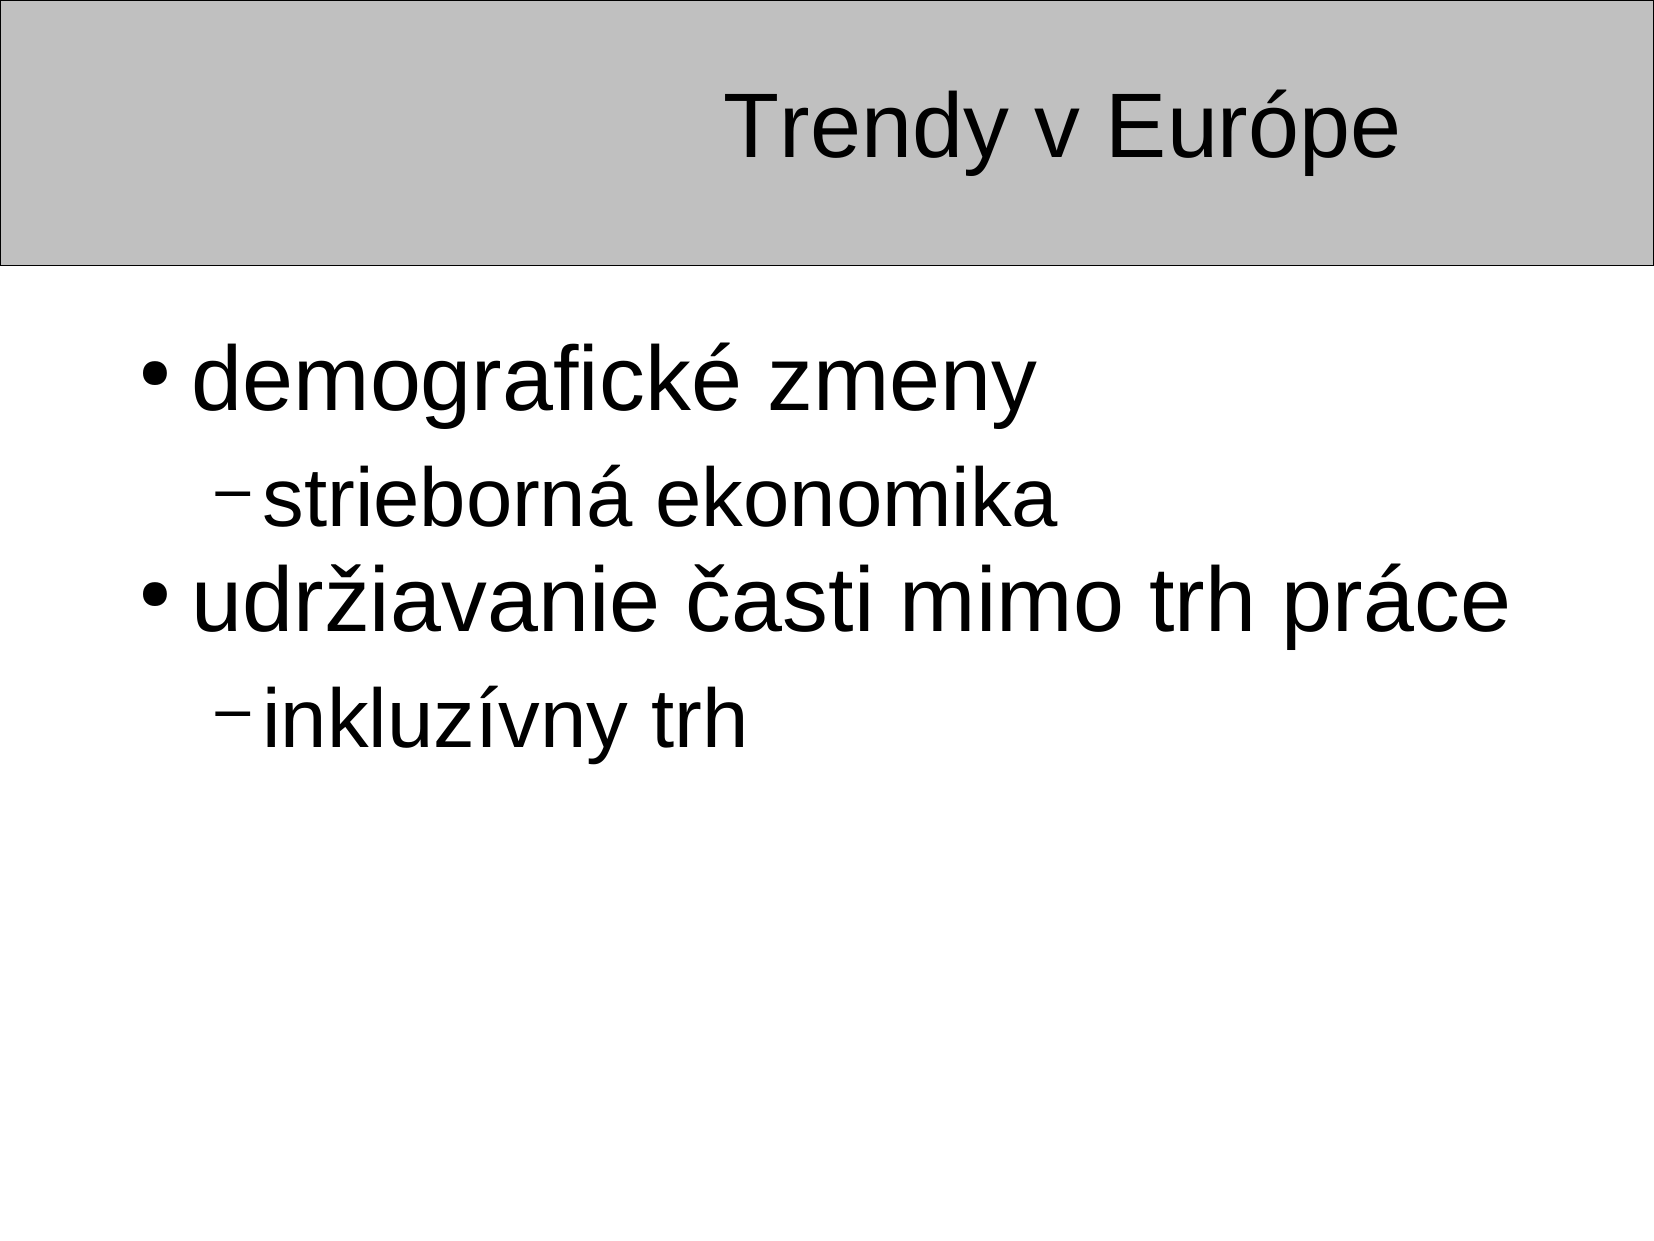

# Trendy v Európe
demografické zmeny
strieborná ekonomika
udržiavanie časti mimo trh práce
inkluzívny trh